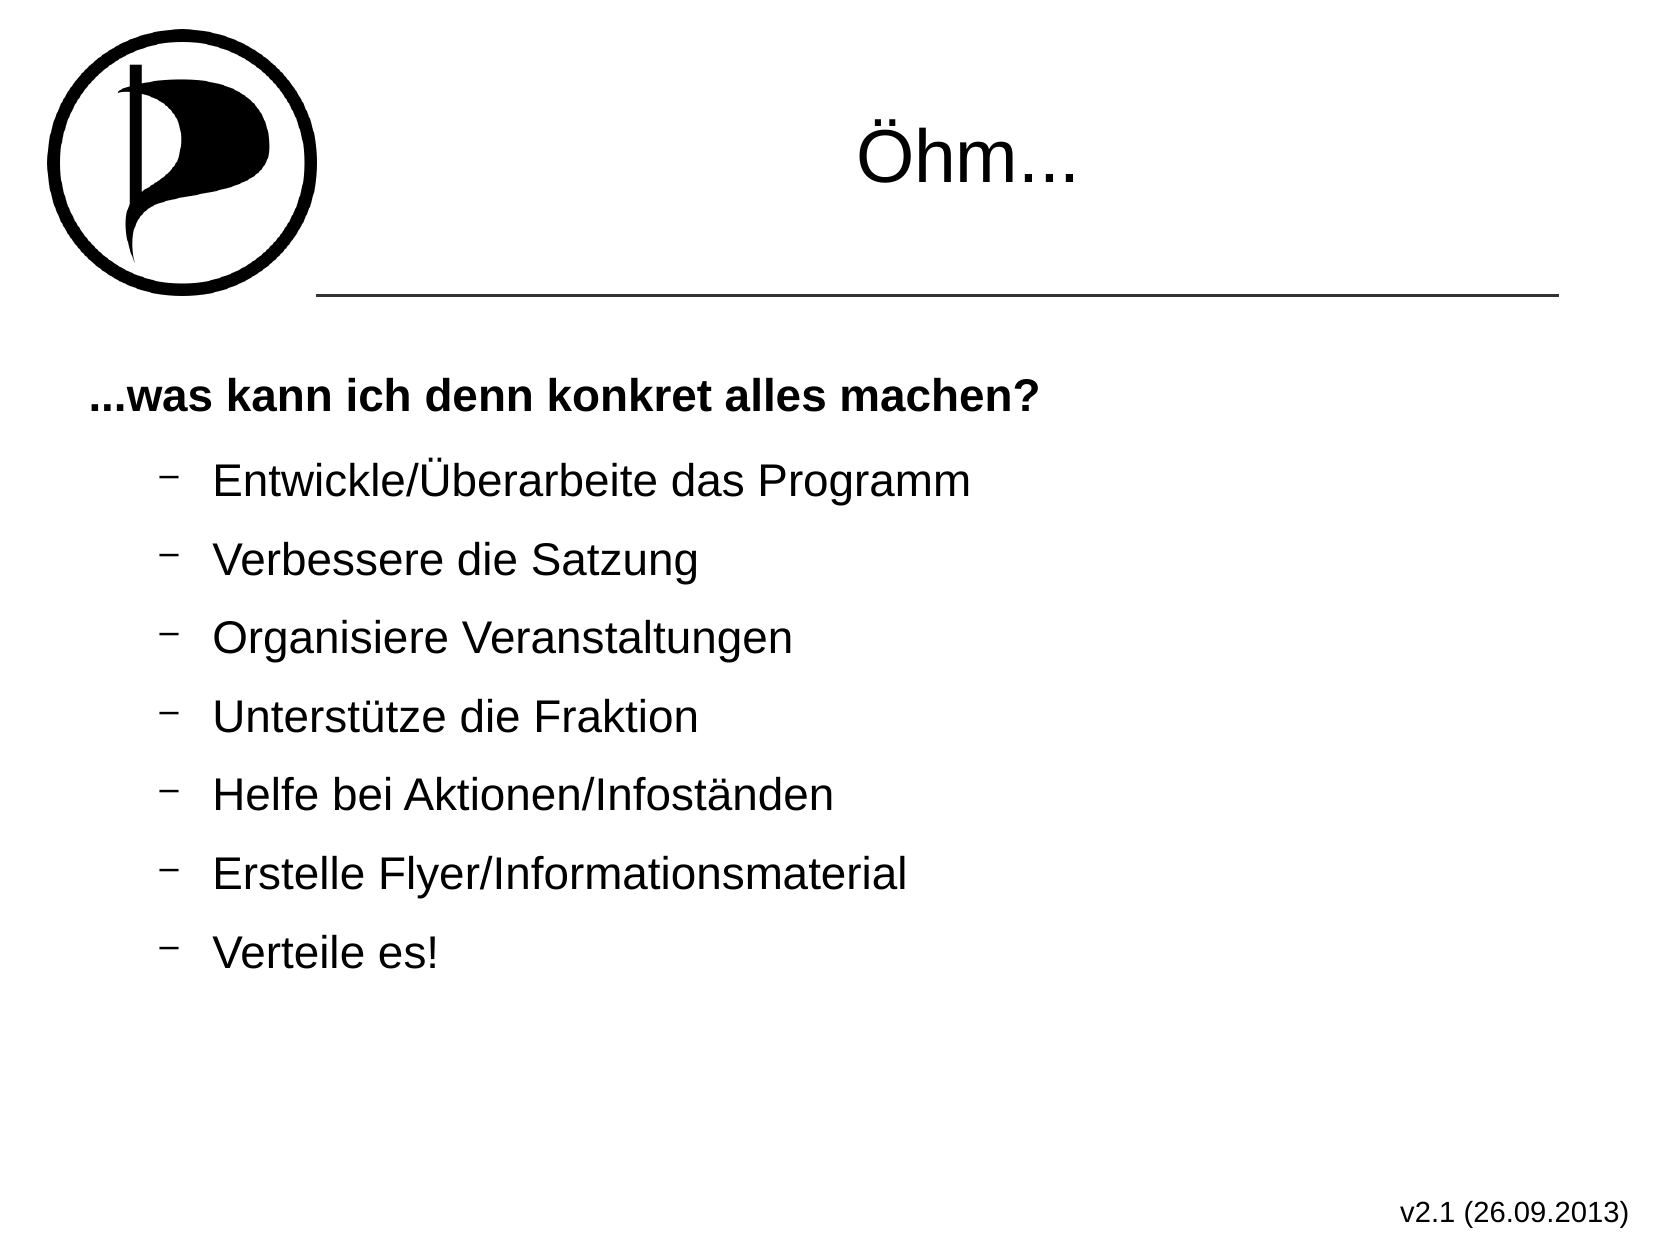

# Öhm...
...was kann ich denn konkret alles machen?
Entwickle/Überarbeite das Programm
Verbessere die Satzung
Organisiere Veranstaltungen
Unterstütze die Fraktion
Helfe bei Aktionen/Infoständen
Erstelle Flyer/Informationsmaterial
Verteile es!
v2.1 (26.09.2013)